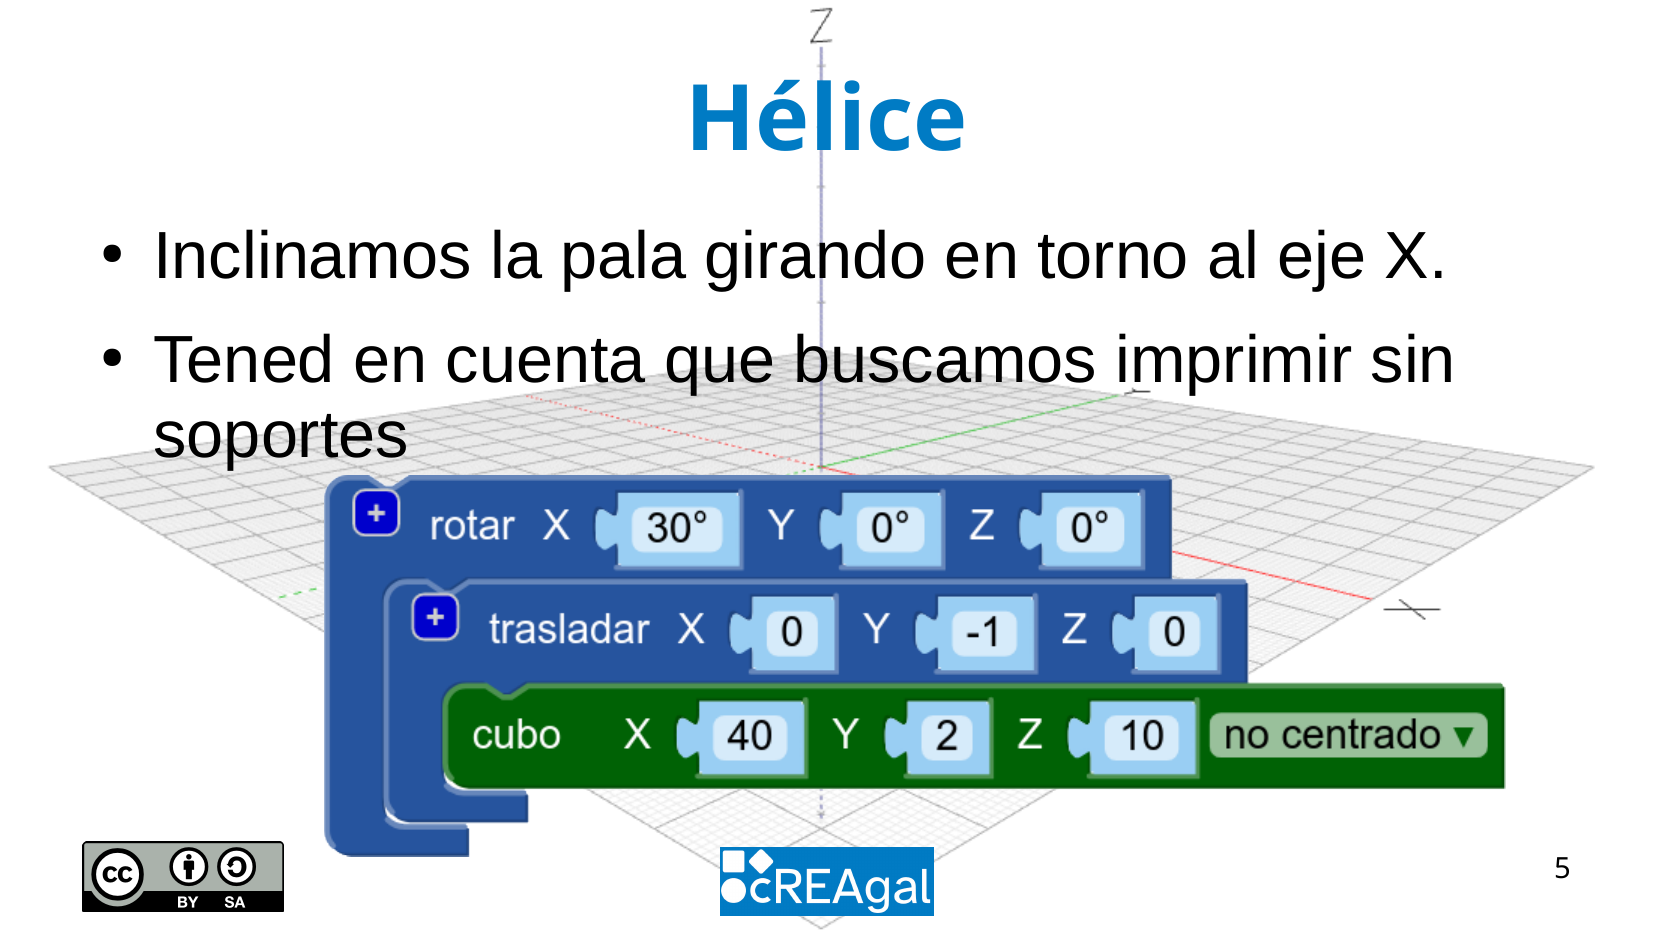

# Hélice
Inclinamos la pala girando en torno al eje X.
Tened en cuenta que buscamos imprimir sin soportes
5